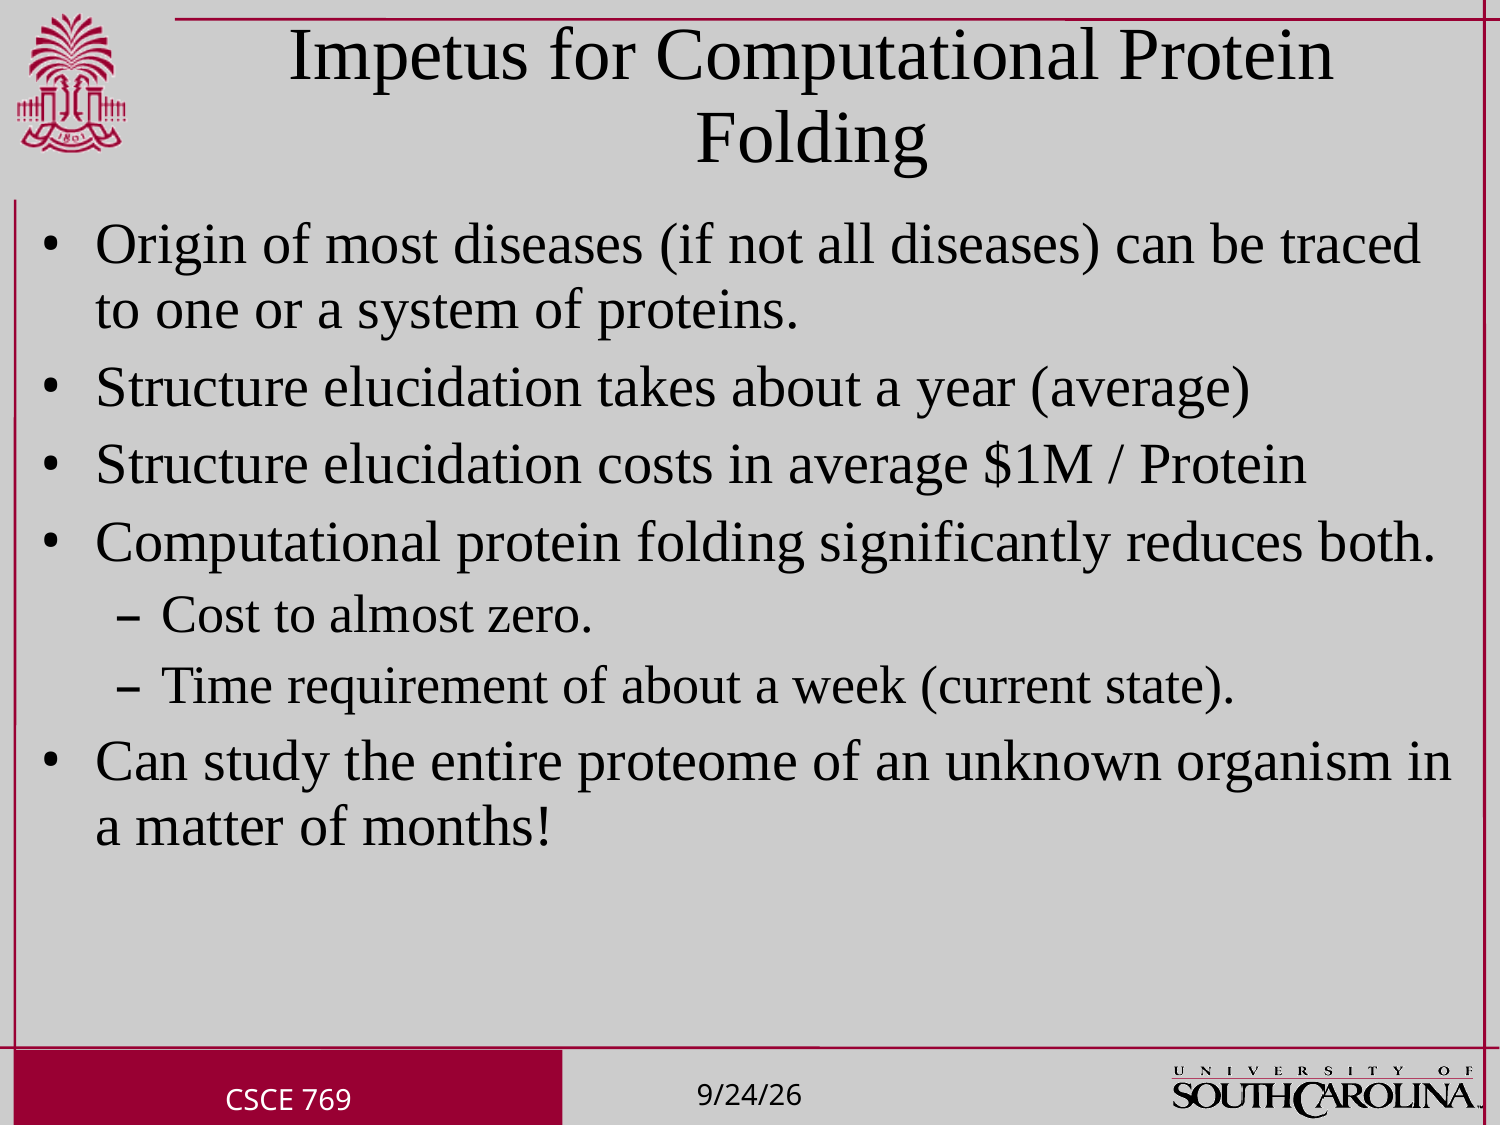

# Impetus for Computational Protein Folding
Origin of most diseases (if not all diseases) can be traced to one or a system of proteins.
Structure elucidation takes about a year (average)‏
Structure elucidation costs in average $1M / Protein
Computational protein folding significantly reduces both.
Cost to almost zero.
Time requirement of about a week (current state).
Can study the entire proteome of an unknown organism in a matter of months!